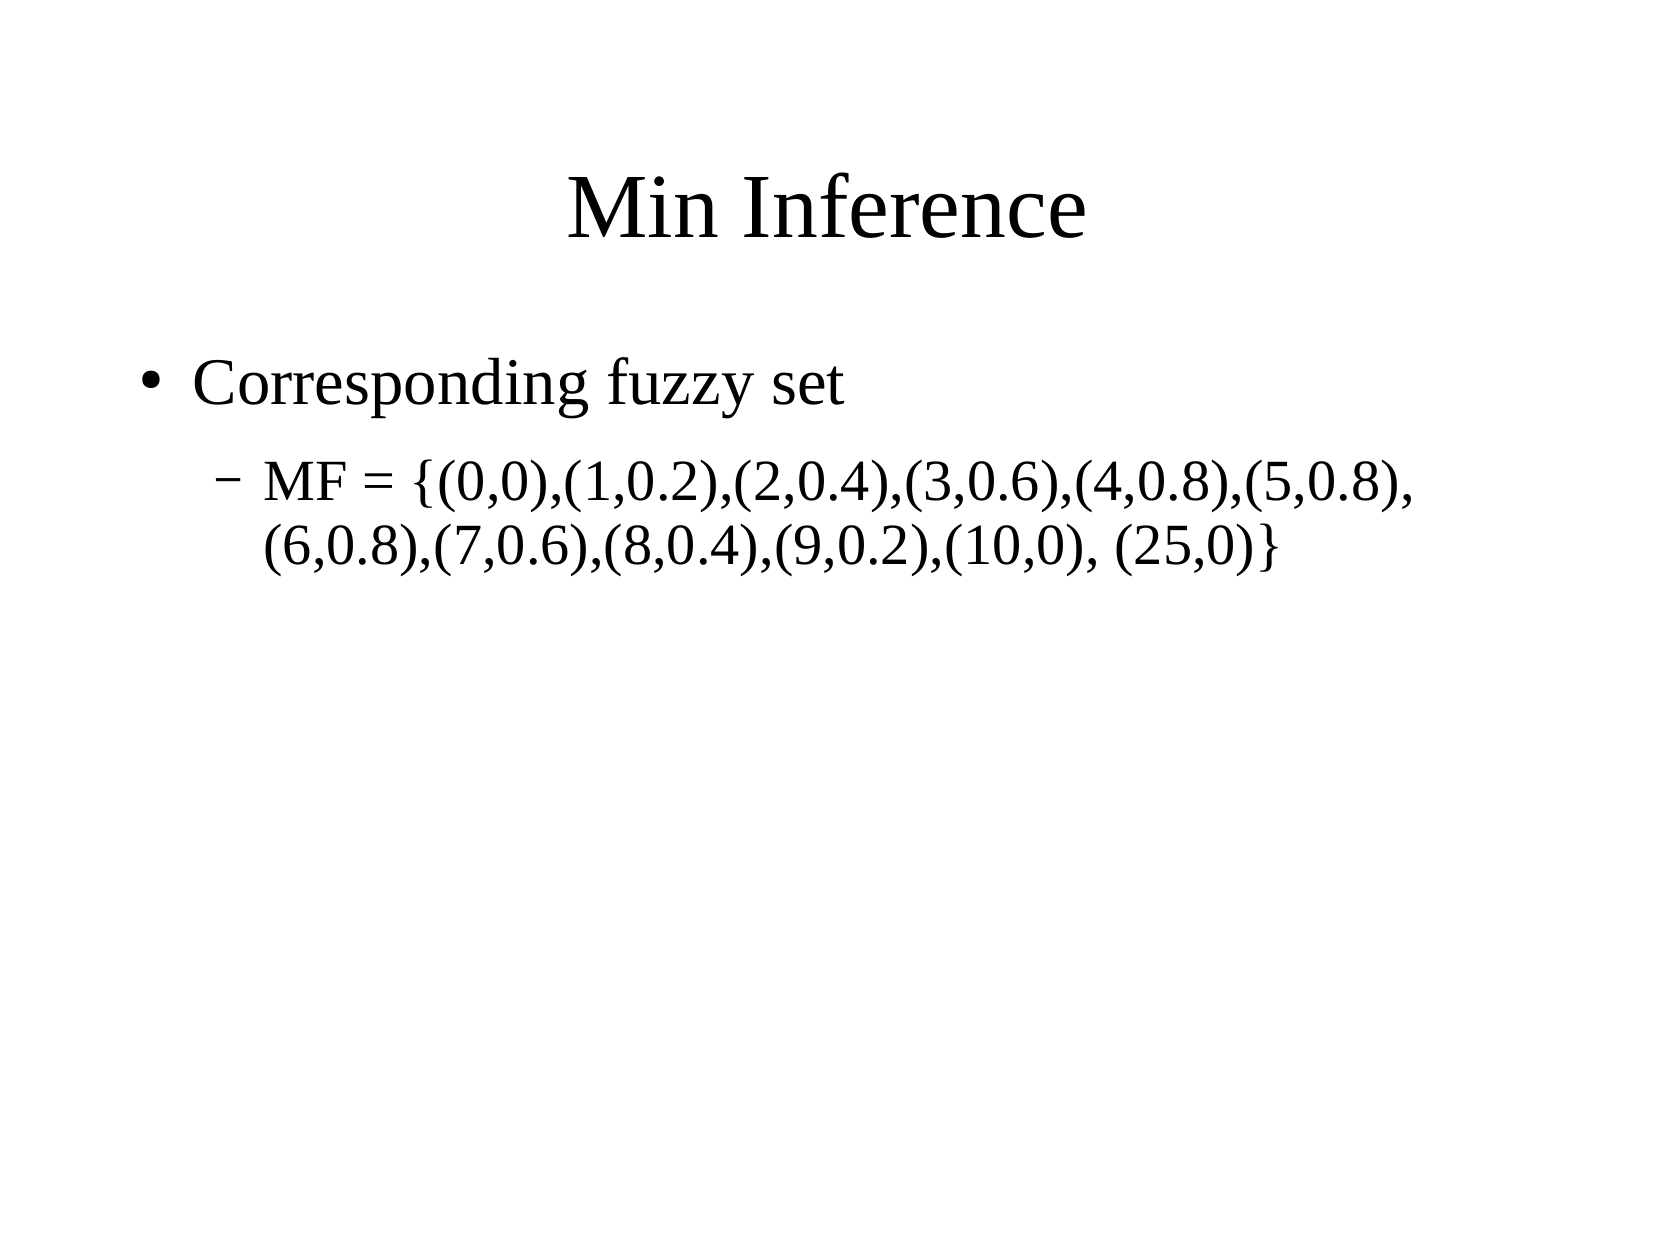

# Min Inference
Corresponding fuzzy set
MF = {(0,0),(1,0.2),(2,0.4),(3,0.6),(4,0.8),(5,0.8),(6,0.8),(7,0.6),(8,0.4),(9,0.2),(10,0), (25,0)}